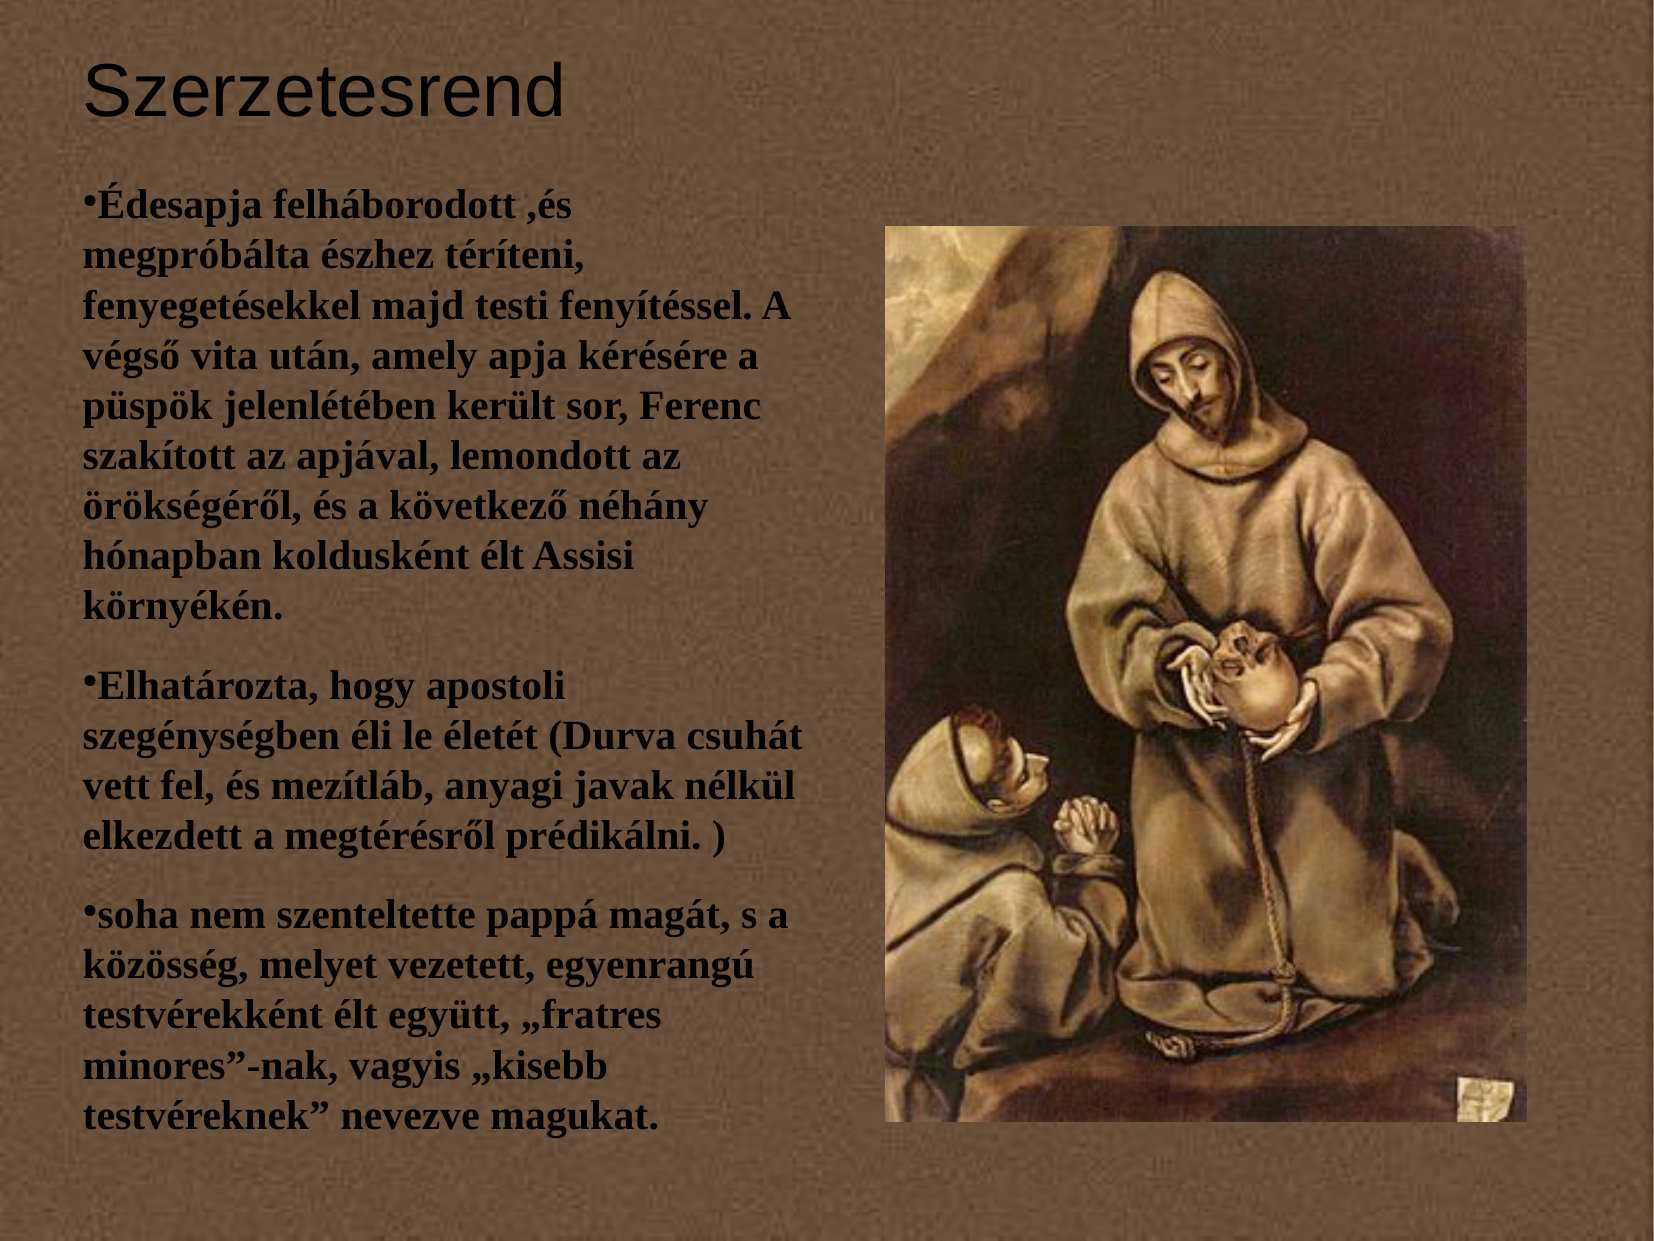

# Szerzetesrend
Édesapja felháborodott ,és megpróbálta észhez téríteni, fenyegetésekkel majd testi fenyítéssel. A végső vita után, amely apja kérésére a püspök jelenlétében került sor, Ferenc szakított az apjával, lemondott az örökségéről, és a következő néhány hónapban koldusként élt Assisi környékén.
Elhatározta, hogy apostoli szegénységben éli le életét (Durva csuhát vett fel, és mezítláb, anyagi javak nélkül elkezdett a megtérésről prédikálni. )
soha nem szenteltette pappá magát, s a közösség, melyet vezetett, egyenrangú testvérekként élt együtt, „fratres minores”-nak, vagyis „kisebb testvéreknek” nevezve magukat.